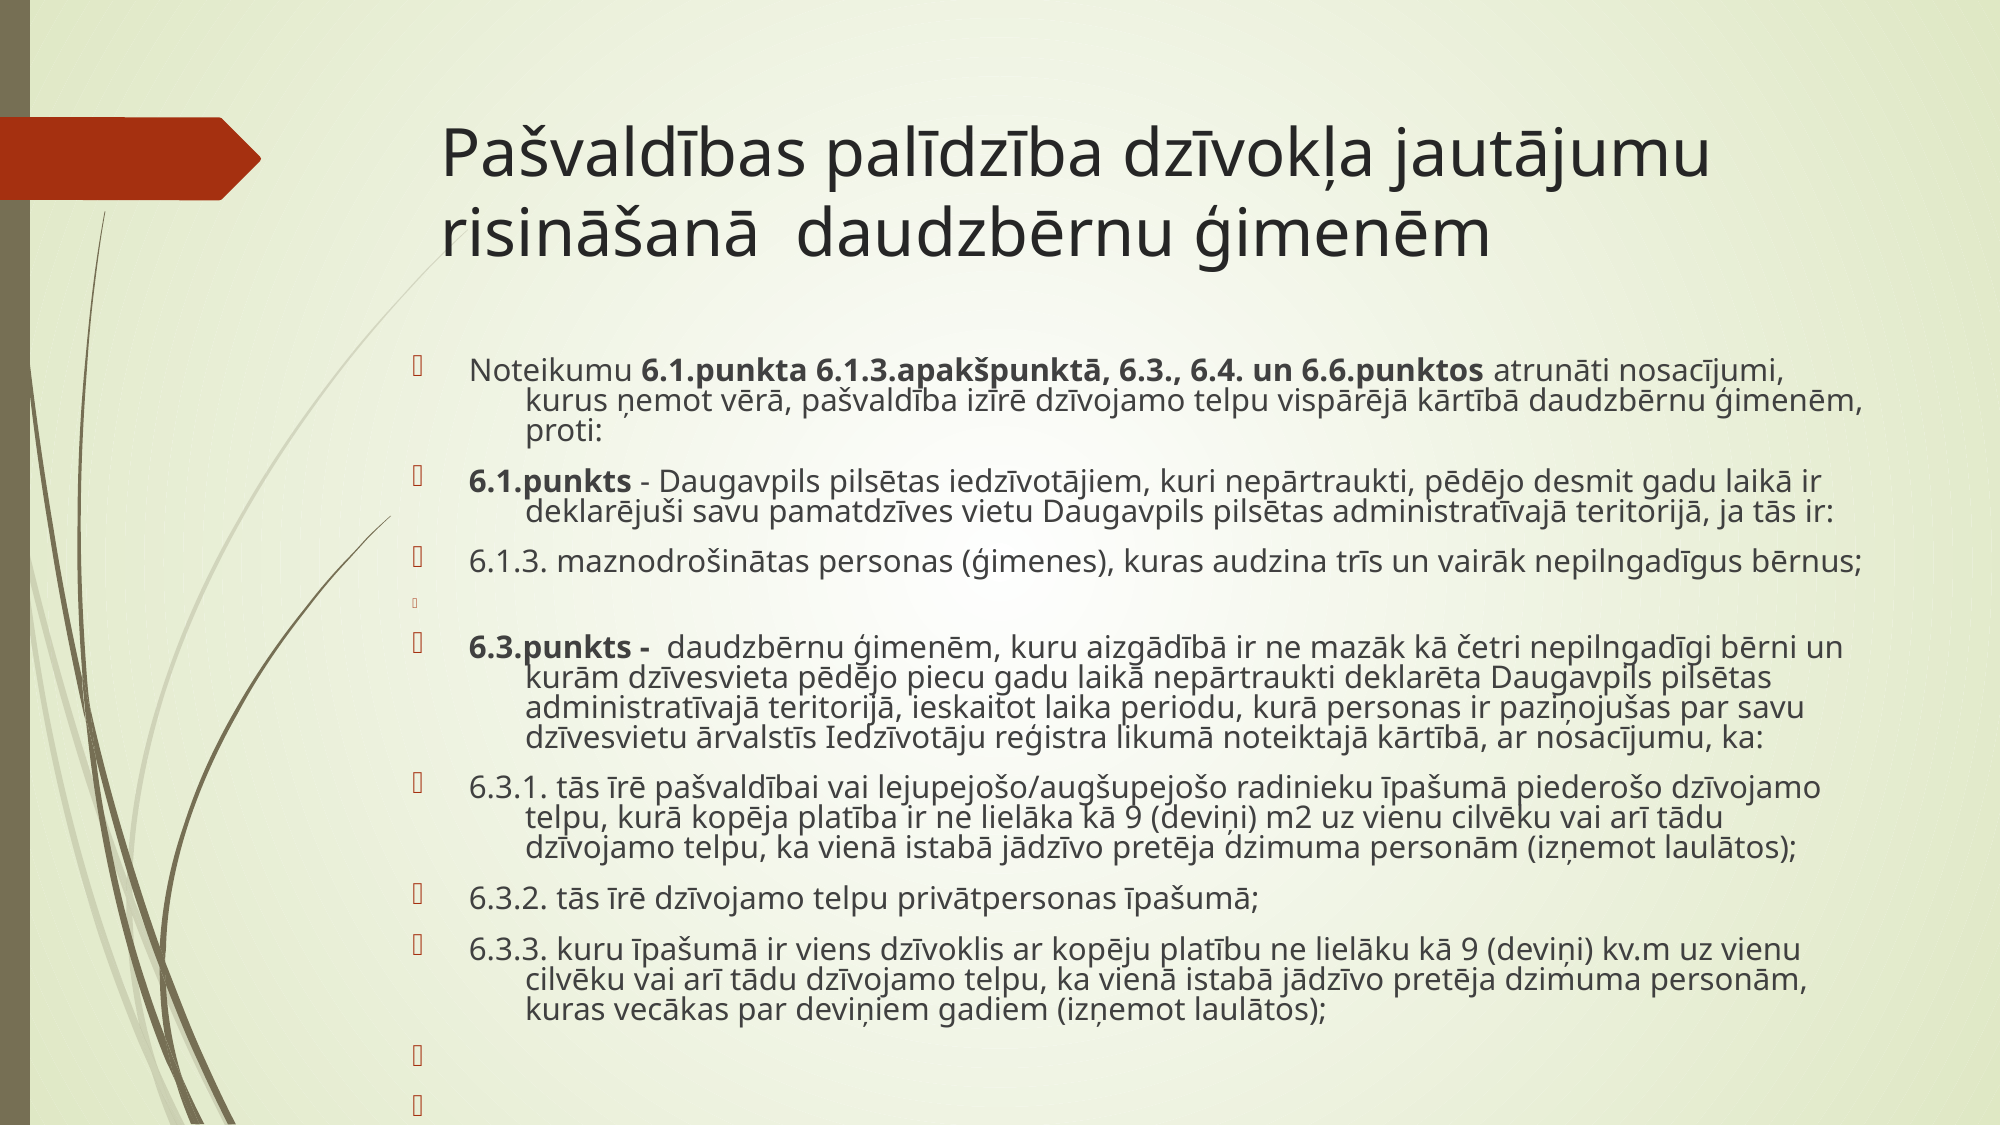

# Pašvaldības palīdzība dzīvokļa jautājumu risināšanā daudzbērnu ģimenēm
Noteikumu 6.1.punkta 6.1.3.apakšpunktā, 6.3., 6.4. un 6.6.punktos atrunāti nosacījumi, kurus ņemot vērā, pašvaldība izīrē dzīvojamo telpu vispārējā kārtībā daudzbērnu ģimenēm, proti:
6.1.punkts - Daugavpils pilsētas iedzīvotājiem, kuri nepārtraukti, pēdējo desmit gadu laikā ir deklarējuši savu pamatdzīves vietu Daugavpils pilsētas administratīvajā teritorijā, ja tās ir:
6.1.3. maznodrošinātas personas (ģimenes), kuras audzina trīs un vairāk nepilngadīgus bērnus;
6.3.punkts - daudzbērnu ģimenēm, kuru aizgādībā ir ne mazāk kā četri nepilngadīgi bērni un kurām dzīvesvieta pēdējo piecu gadu laikā nepārtraukti deklarēta Daugavpils pilsētas administratīvajā teritorijā, ieskaitot laika periodu, kurā personas ir paziņojušas par savu dzīvesvietu ārvalstīs Iedzīvotāju reģistra likumā noteiktajā kārtībā, ar nosacījumu, ka:
6.3.1. tās īrē pašvaldībai vai lejupejošo/augšupejošo radinieku īpašumā piederošo dzīvojamo telpu, kurā kopēja platība ir ne lielāka kā 9 (deviņi) m2 uz vienu cilvēku vai arī tādu dzīvojamo telpu, ka vienā istabā jādzīvo pretēja dzimuma personām (izņemot laulātos);
6.3.2. tās īrē dzīvojamo telpu privātpersonas īpašumā;
6.3.3. kuru īpašumā ir viens dzīvoklis ar kopēju platību ne lielāku kā 9 (deviņi) kv.m uz vienu cilvēku vai arī tādu dzīvojamo telpu, ka vienā istabā jādzīvo pretēja dzimuma personām, kuras vecākas par deviņiem gadiem (izņemot laulātos);